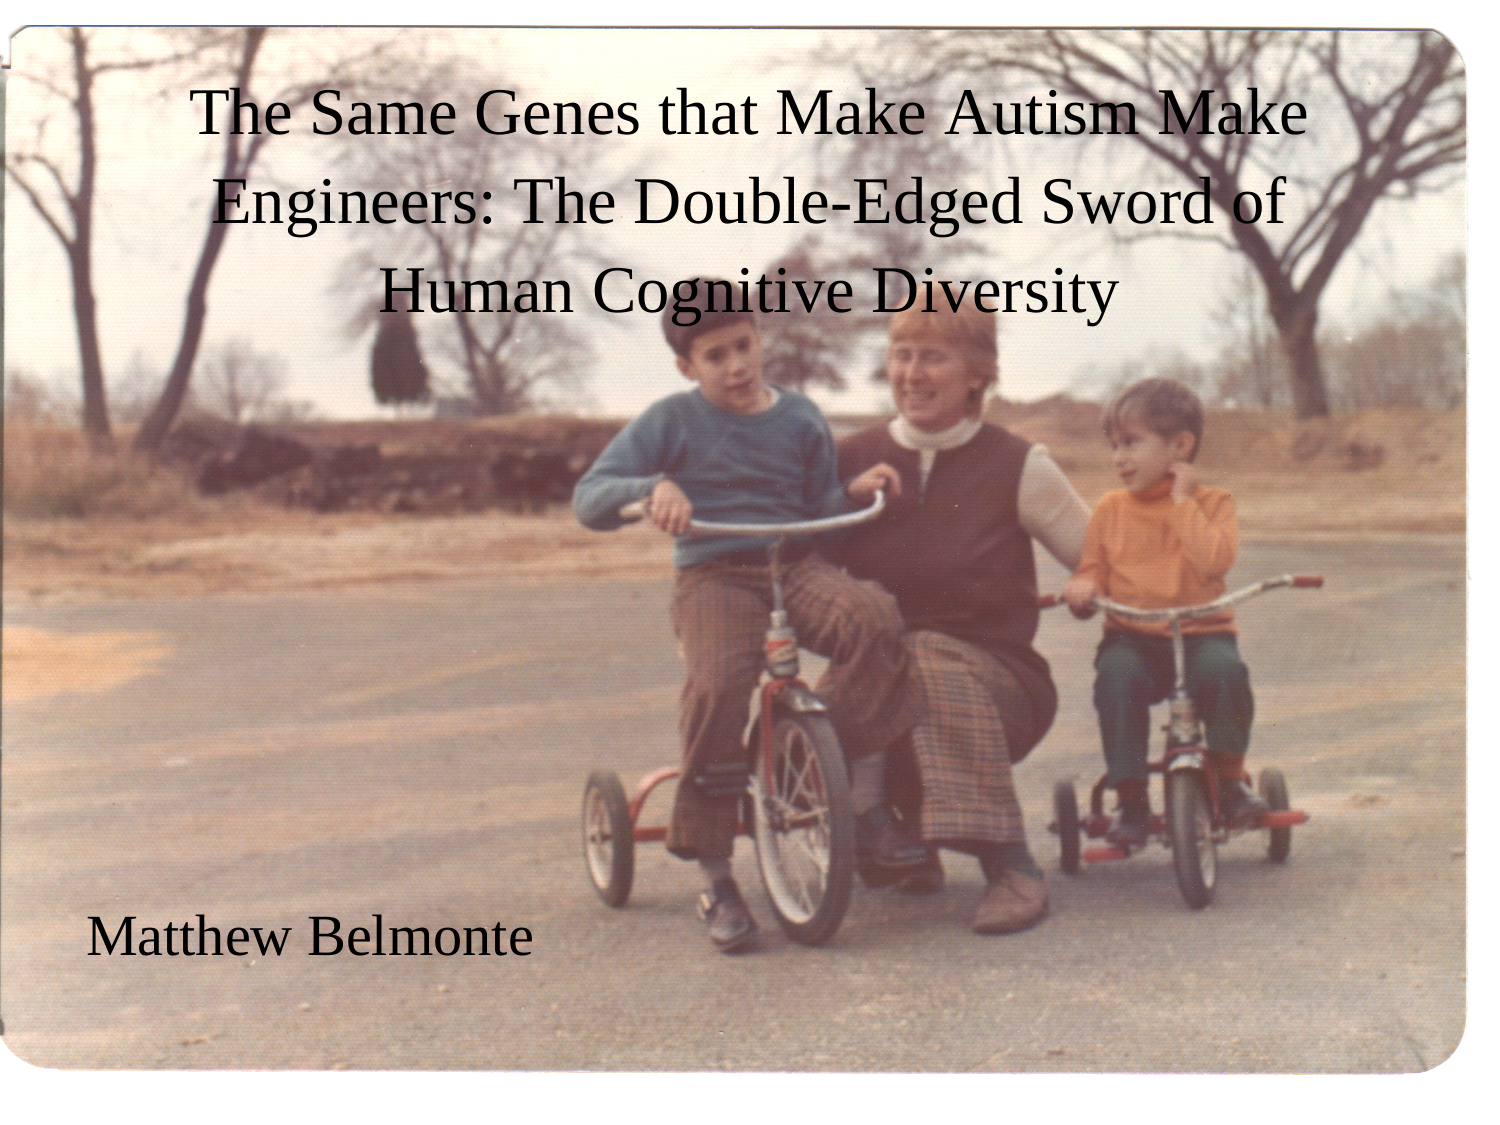

# The Same Genes that Make Autism Make Engineers: The Double-Edged Sword of Human Cognitive Diversity
Matthew Belmonte